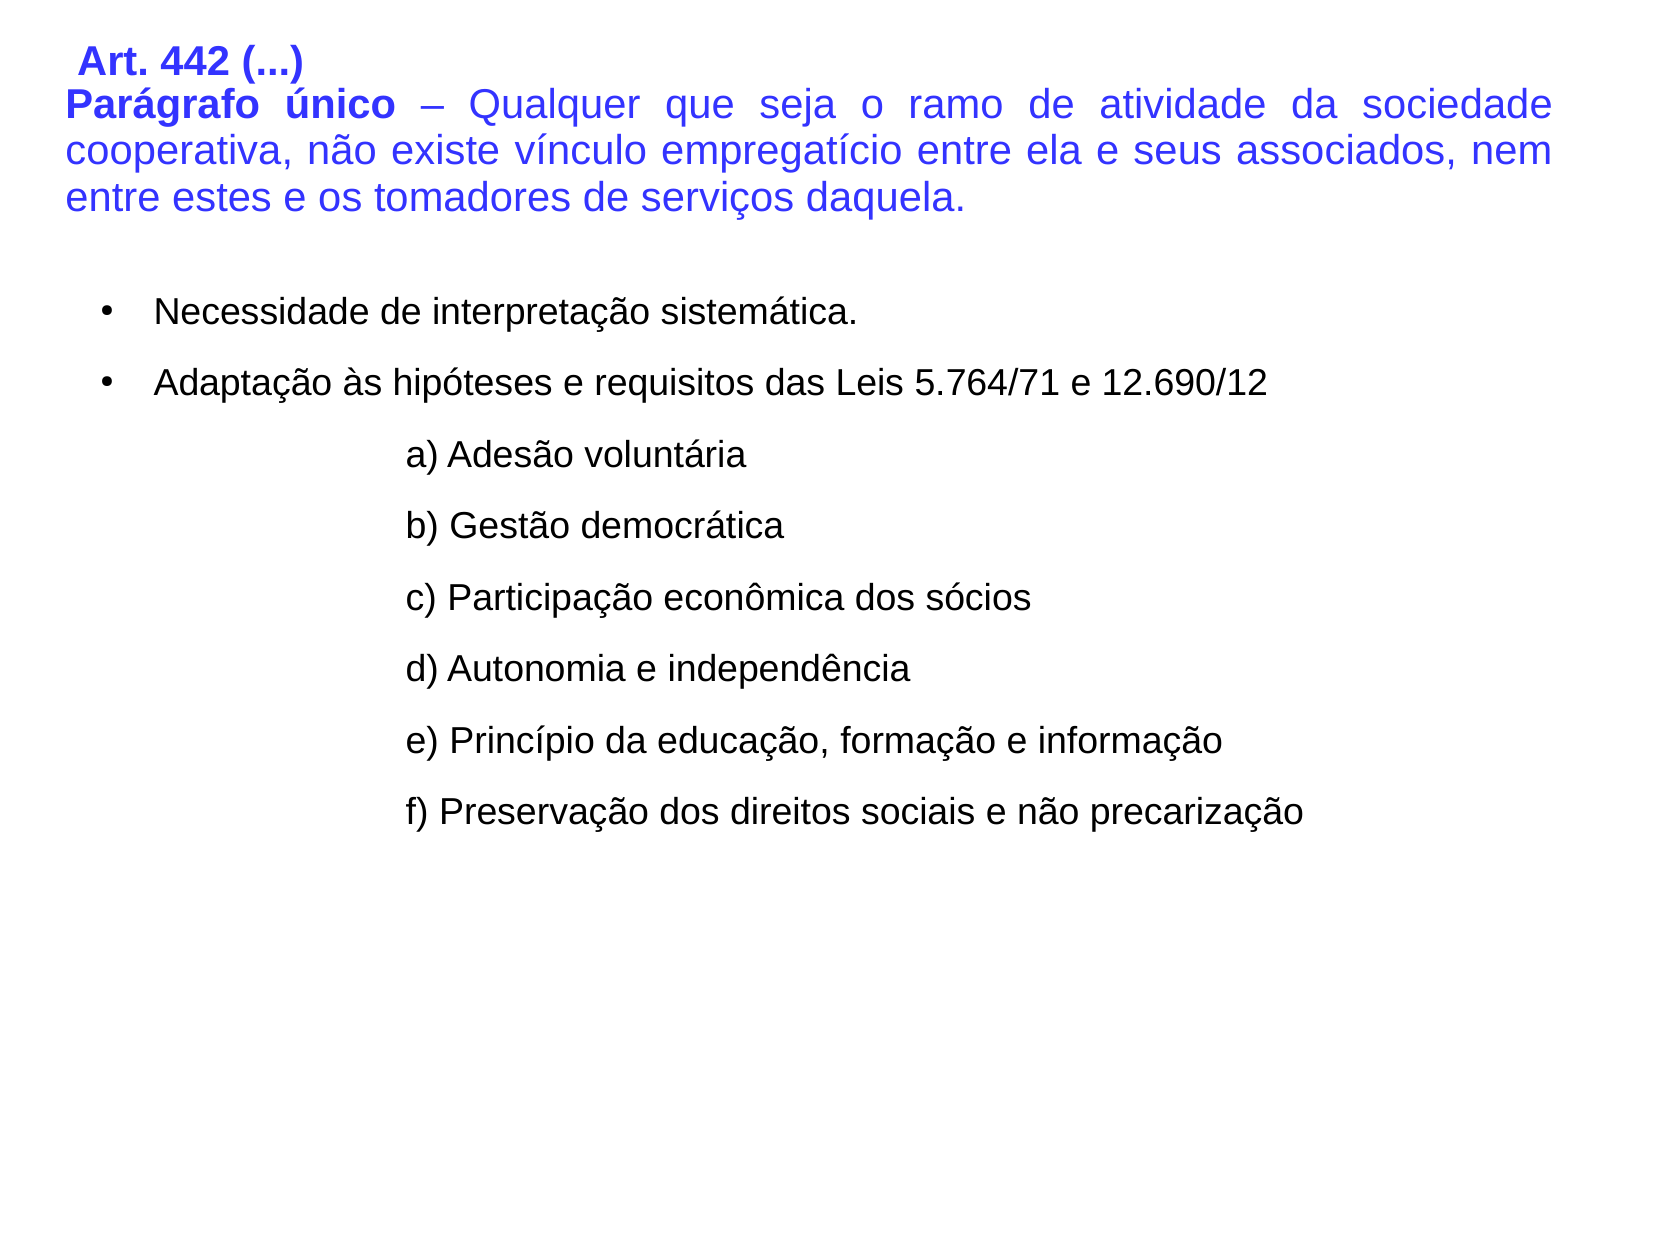

# Parágrafo único – Qualquer que seja o ramo de atividade da sociedade cooperativa, não existe vínculo empregatício entre ela e seus associados, nem entre estes e os tomadores de serviços daquela.
Art. 442 (...)
Necessidade de interpretação sistemática.
Adaptação às hipóteses e requisitos das Leis 5.764/71 e 12.690/12
 a) Adesão voluntária
 b) Gestão democrática
 c) Participação econômica dos sócios
 d) Autonomia e independência
 e) Princípio da educação, formação e informação
 f) Preservação dos direitos sociais e não precarização